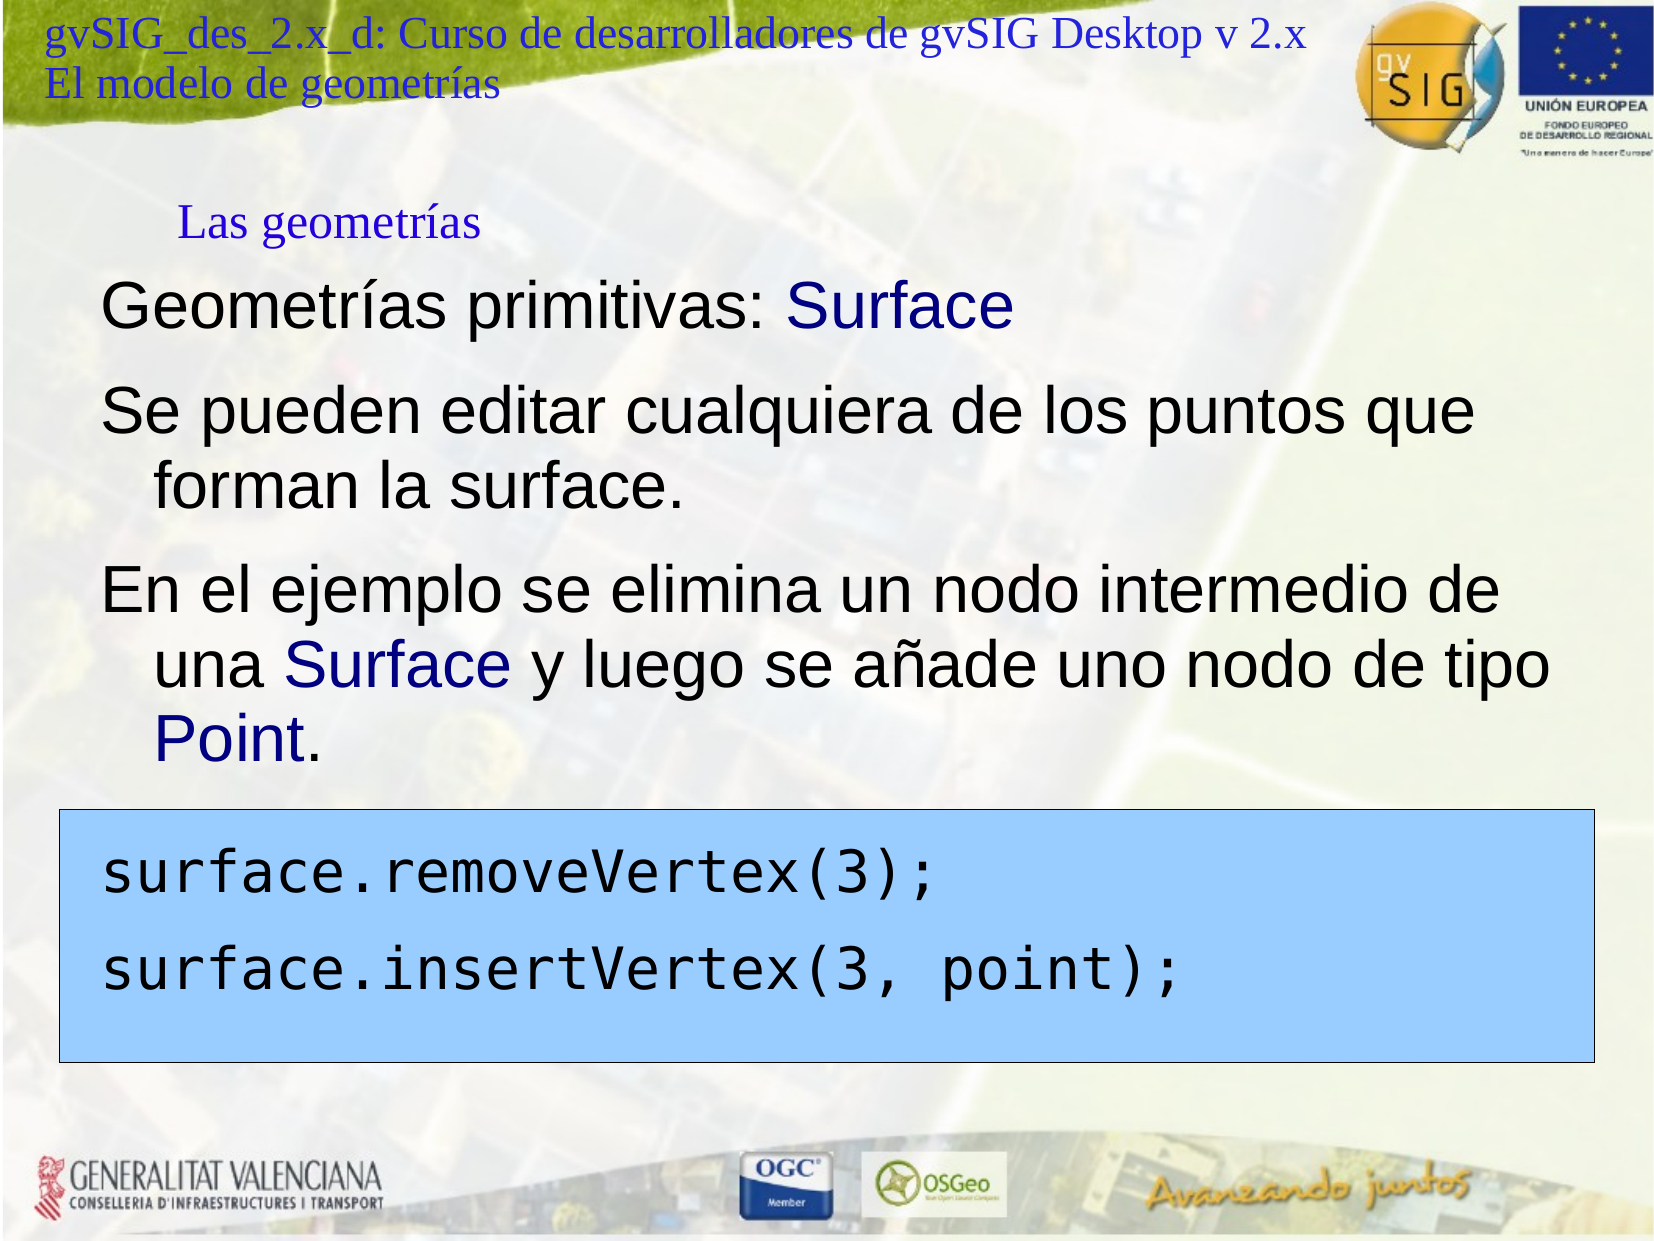

Las geometrías
# Geometrías primitivas: Surface
Se pueden editar cualquiera de los puntos que forman la surface.
En el ejemplo se elimina un nodo intermedio de una Surface y luego se añade uno nodo de tipo Point.
surface.removeVertex(3);
surface.insertVertex(3, point);